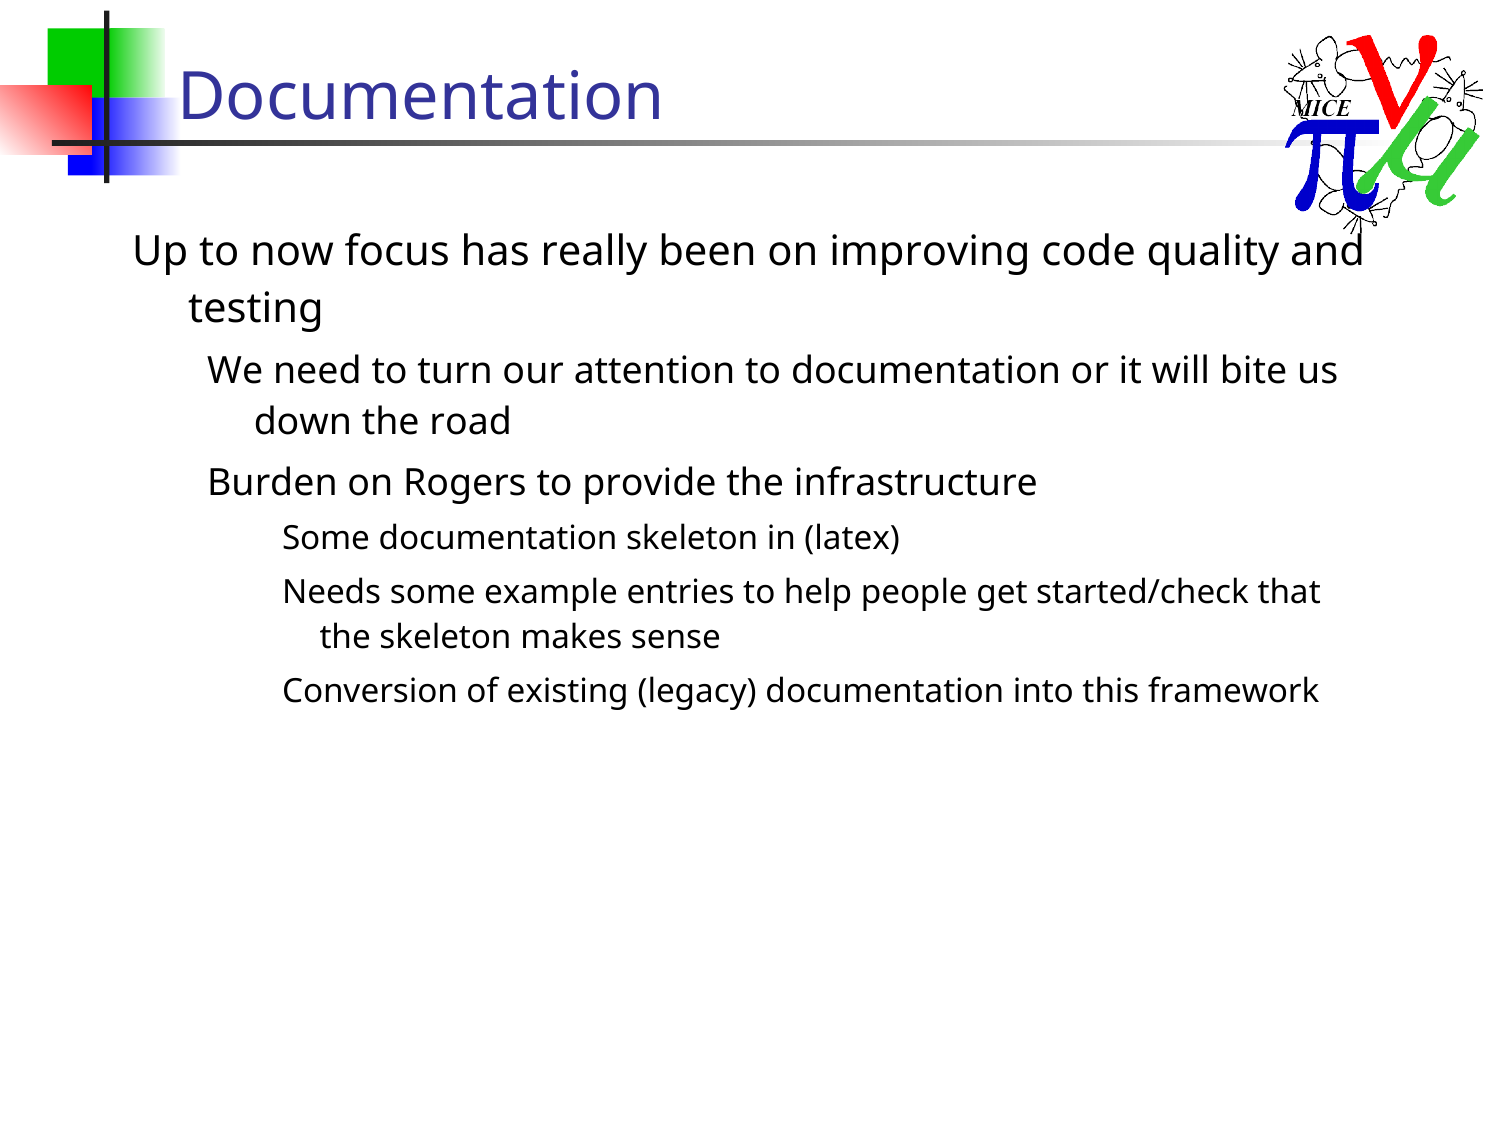

# Documentation
Up to now focus has really been on improving code quality and testing
We need to turn our attention to documentation or it will bite us down the road
Burden on Rogers to provide the infrastructure
Some documentation skeleton in (latex)
Needs some example entries to help people get started/check that the skeleton makes sense
Conversion of existing (legacy) documentation into this framework